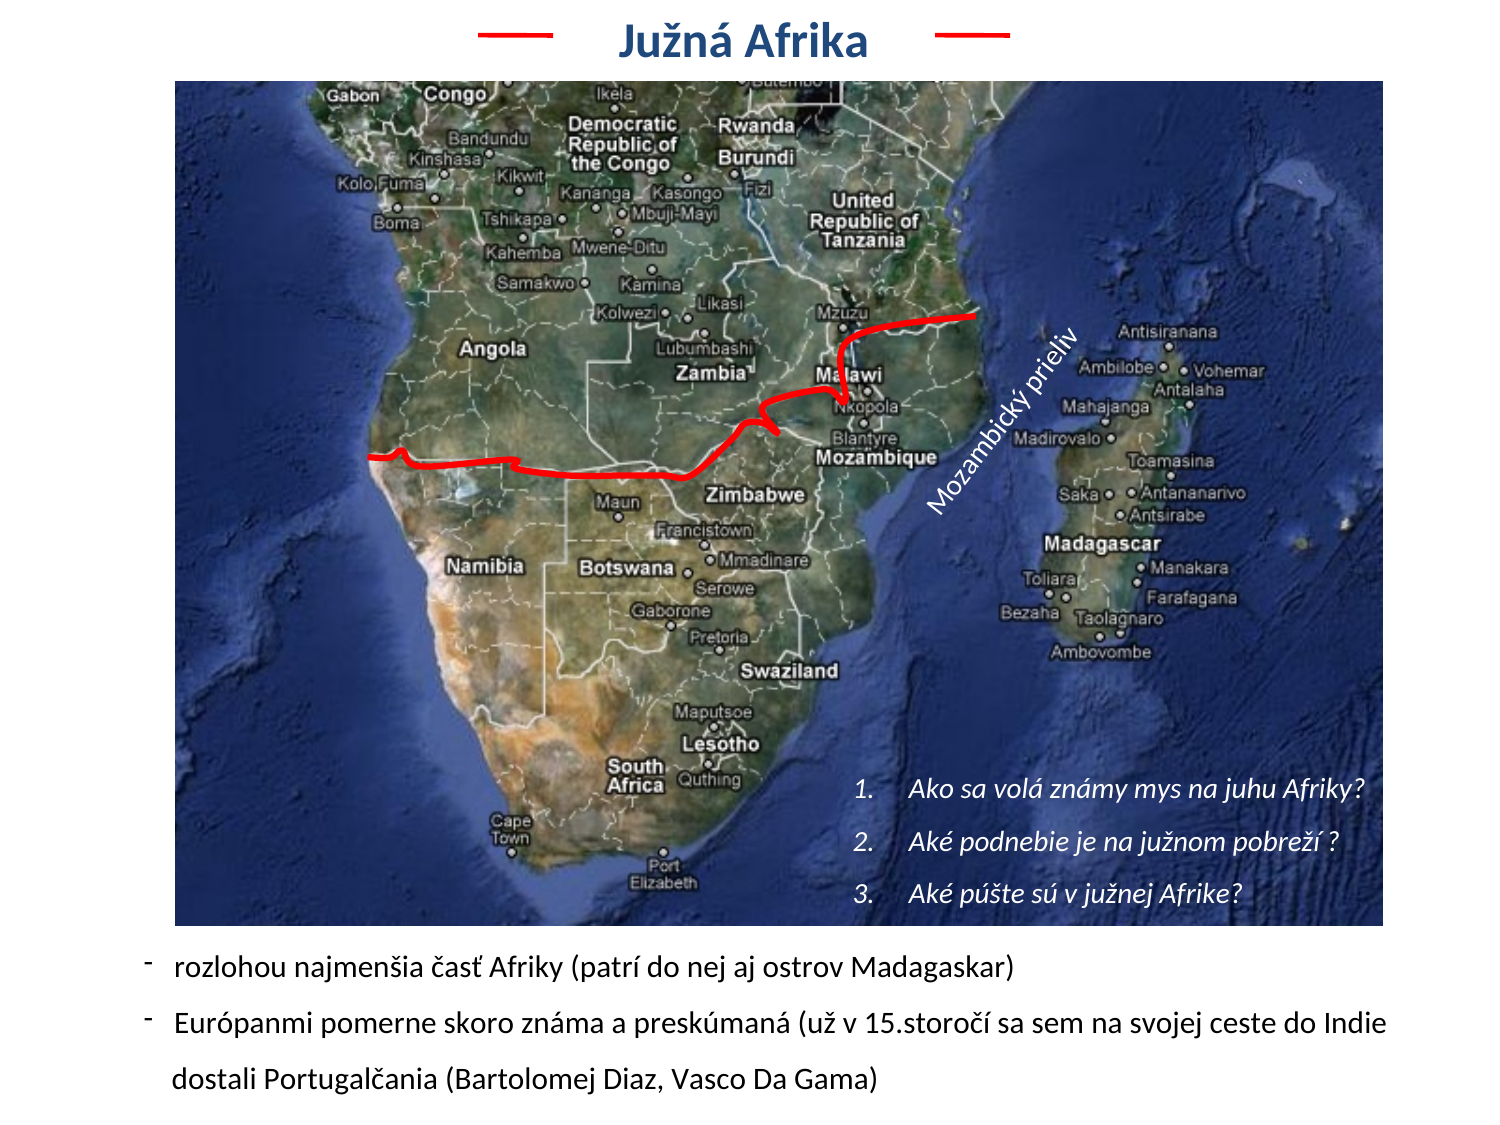

Južná Afrika
Mozambický prieliv
Ako sa volá známy mys na juhu Afriky?
Aké podnebie je na južnom pobreží ?
Aké púšte sú v južnej Afrike?
 rozlohou najmenšia časť Afriky (patrí do nej aj ostrov Madagaskar)
 Európanmi pomerne skoro známa a preskúmaná (už v 15.storočí sa sem na svojej ceste do Indie
 dostali Portugalčania (Bartolomej Diaz, Vasco Da Gama)